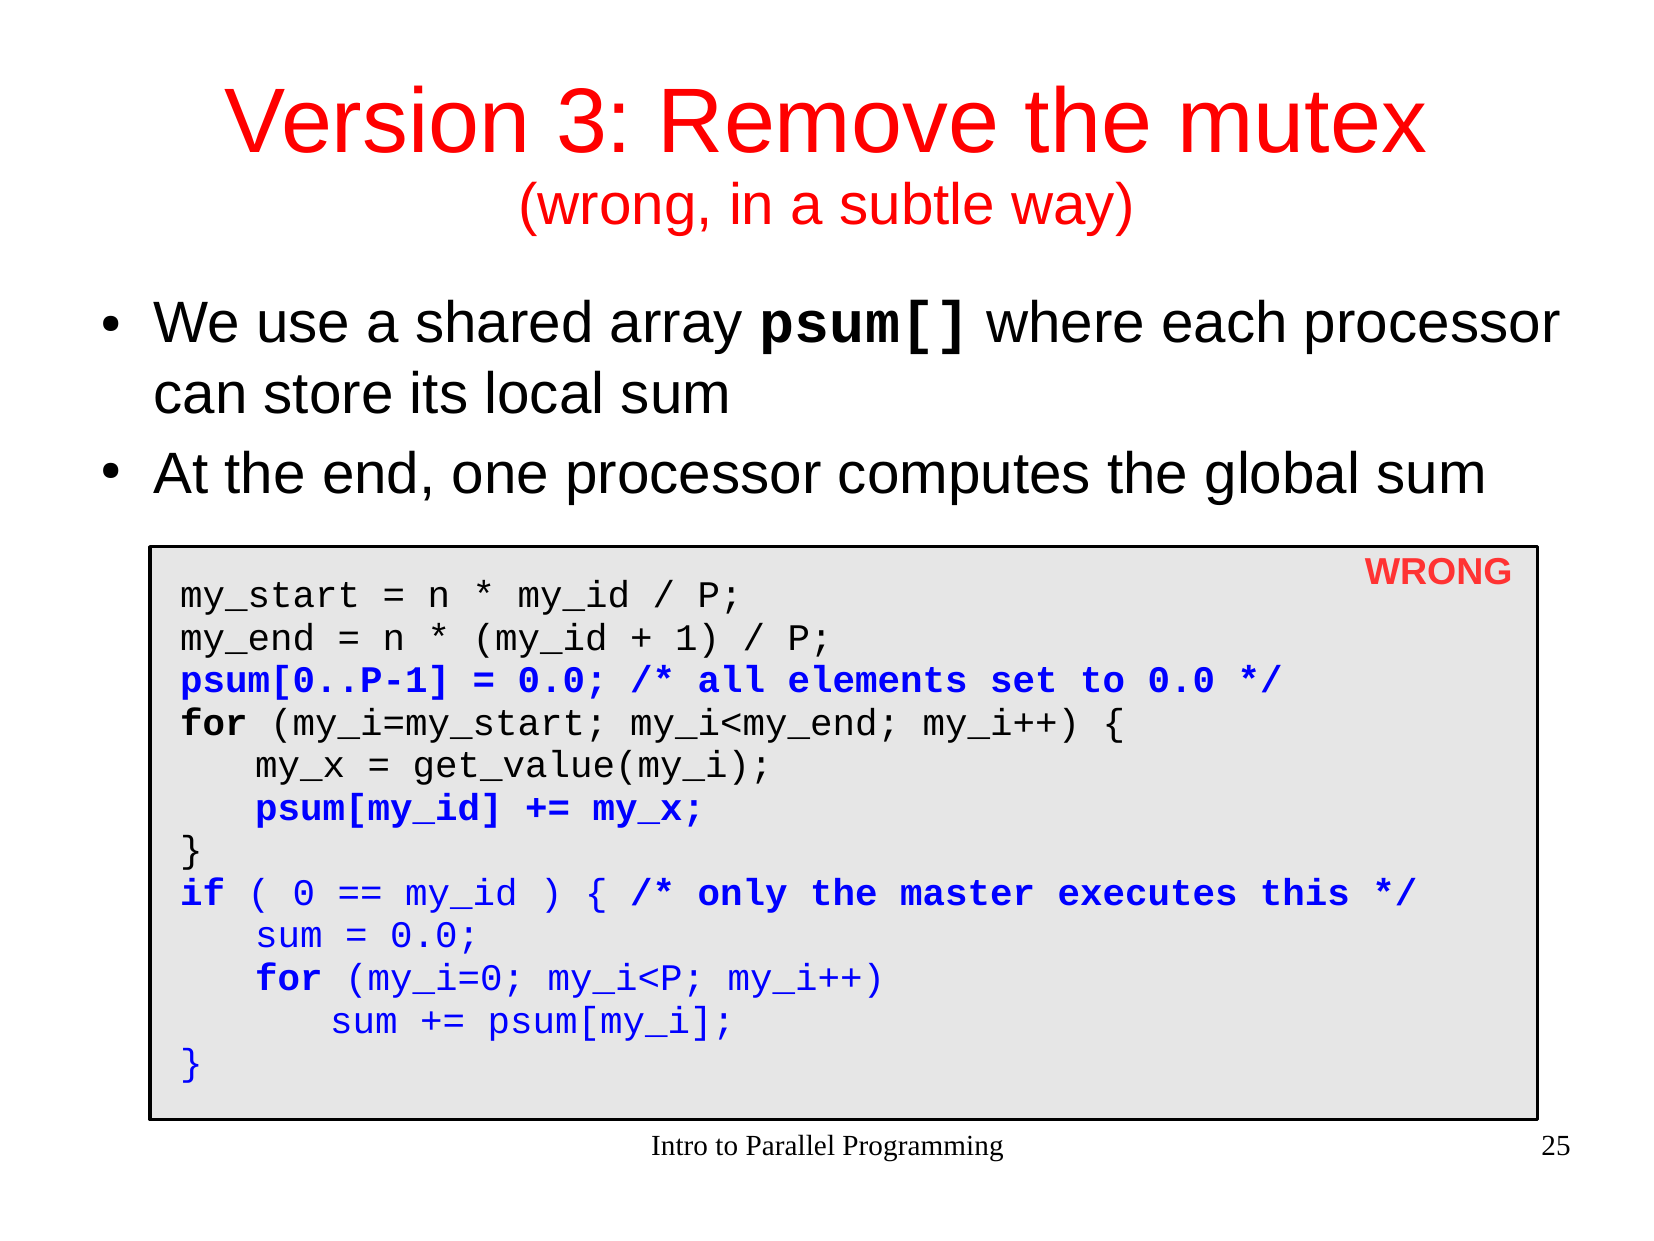

# Version 3: Remove the mutex (wrong, in a subtle way)
We use a shared array psum[] where each processor can store its local sum
At the end, one processor computes the global sum
WRONG
my_start = n * my_id / P;
my_end = n * (my_id + 1) / P;
psum[0..P-1] = 0.0; /* all elements set to 0.0 */
for (my_i=my_start; my_i<my_end; my_i++) {
	my_x = get_value(my_i);
	psum[my_id] += my_x;
}
if ( 0 == my_id ) { /* only the master executes this */
	sum = 0.0;
	for (my_i=0; my_i<P; my_i++)
		sum += psum[my_i];
}
Intro to Parallel Programming
25